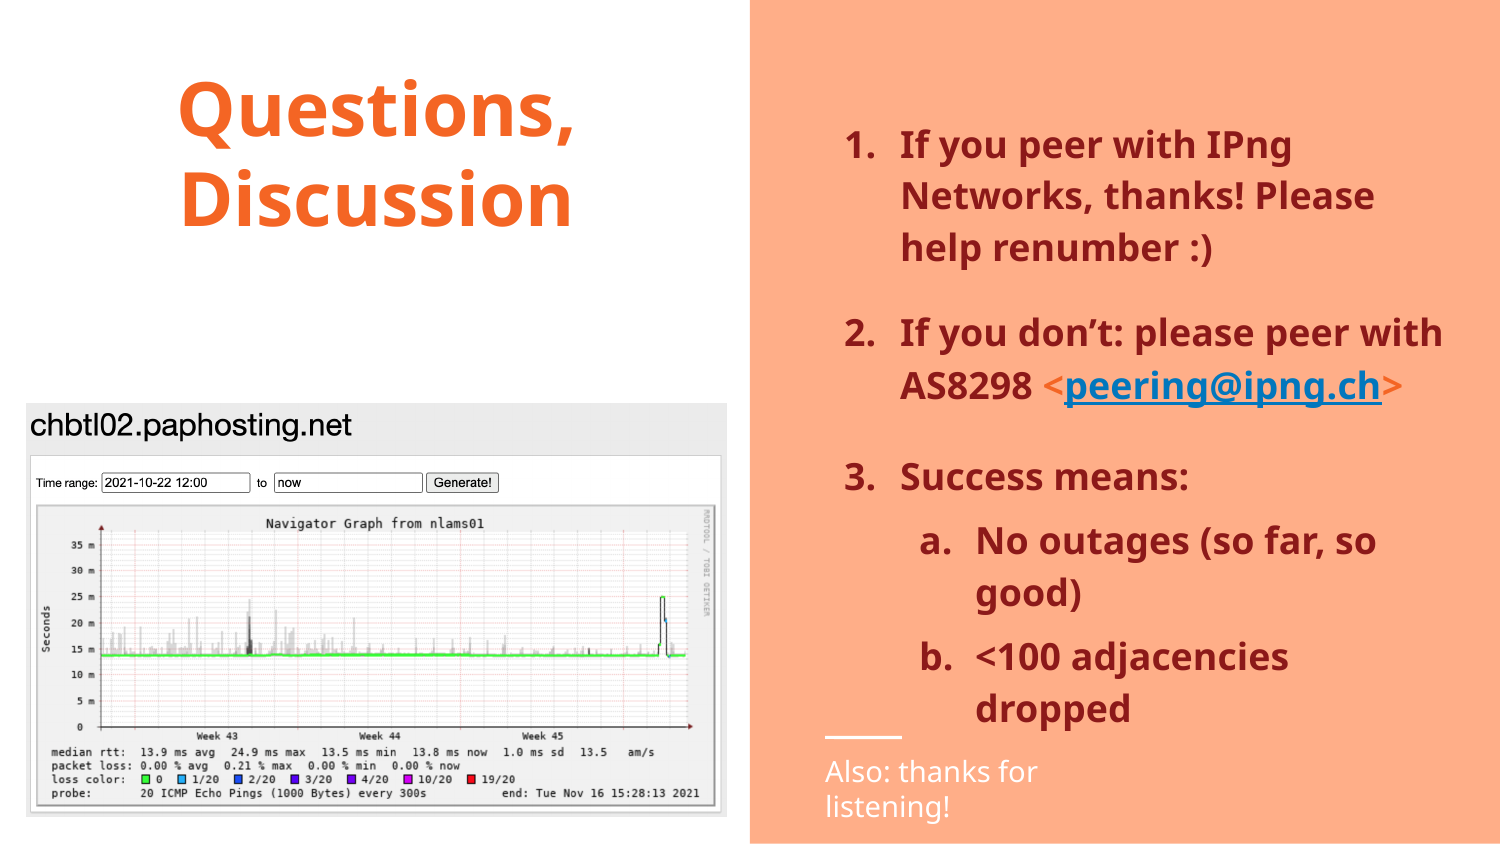

# Questions, Discussion
If you peer with IPng Networks, thanks! Please help renumber :)
If you don’t: please peer with AS8298 <peering@ipng.ch>
Success means:
No outages (so far, so good)
<100 adjacencies dropped
Also: thanks for listening!